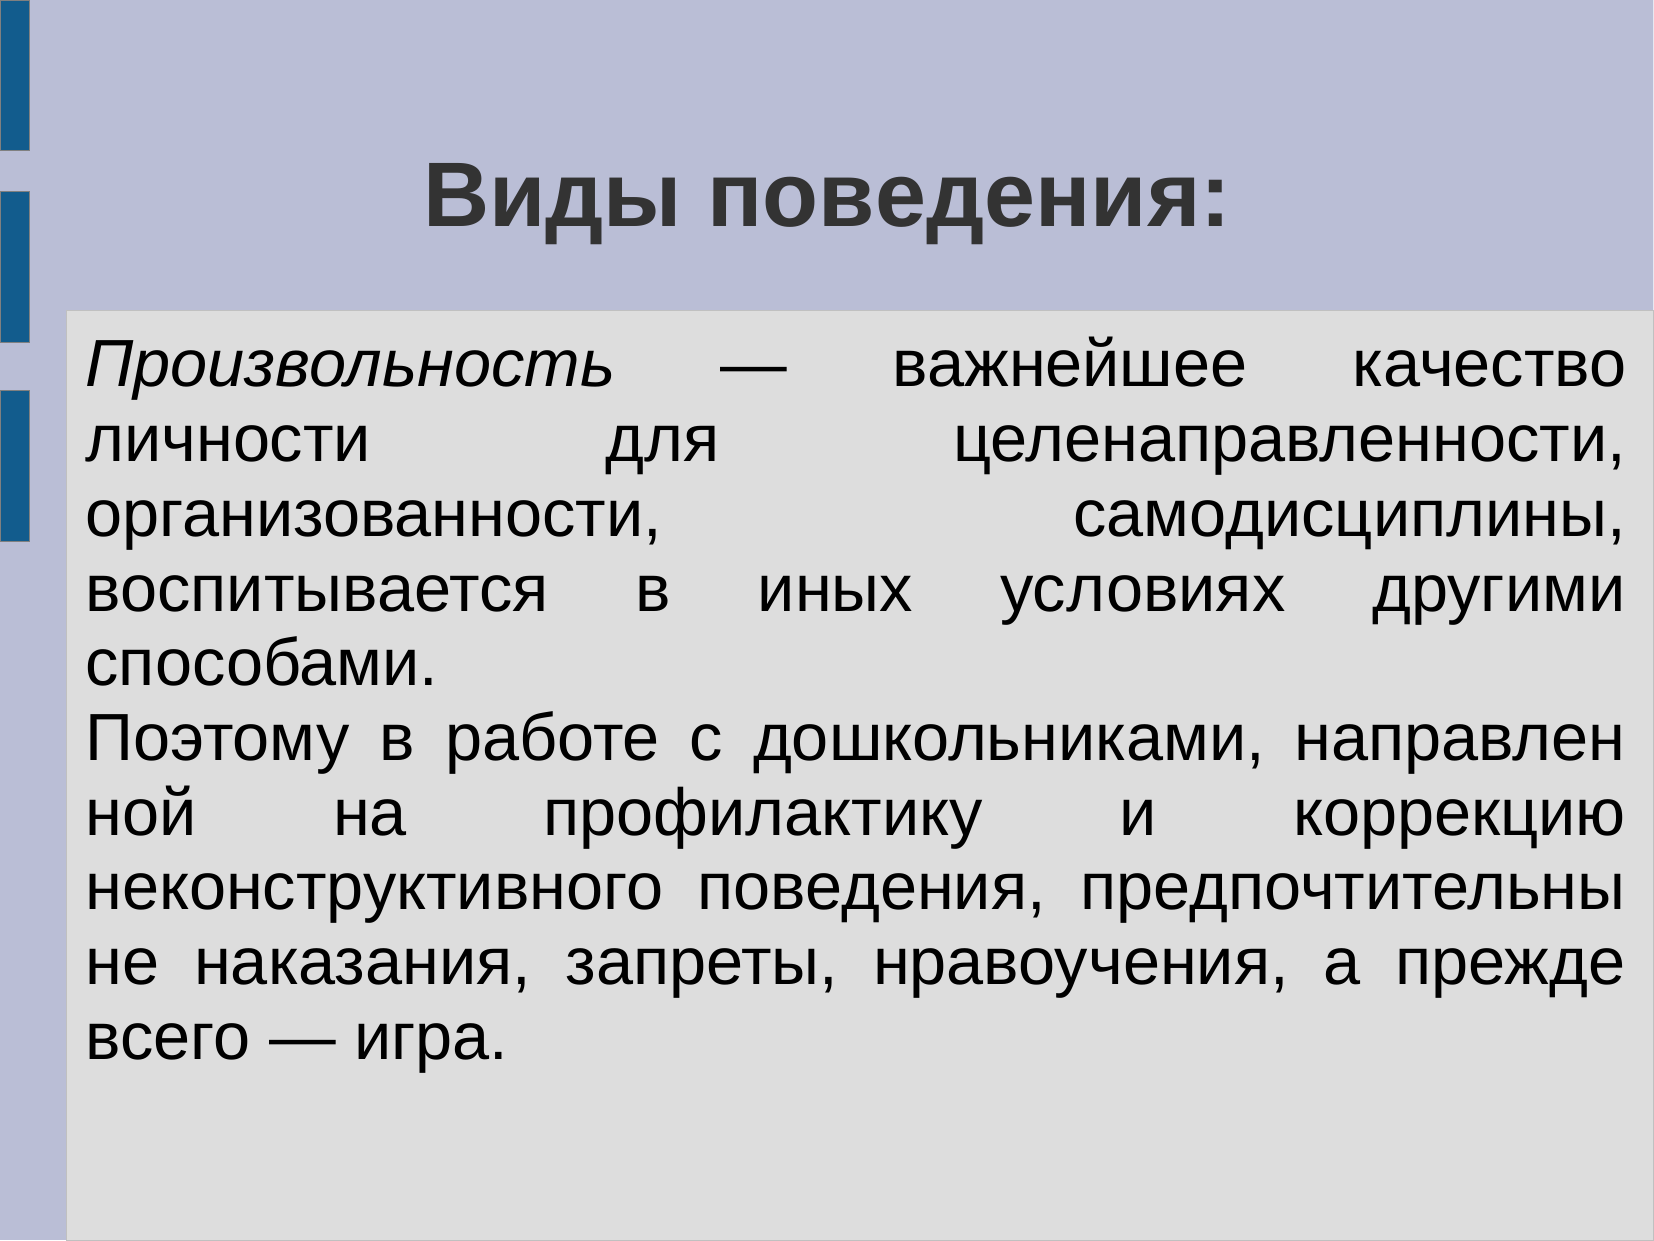

# Виды поведения:
Произвольность — важнейшее качество личности для целенаправленности, организованности, самодисциплины, воспитывается в иных условиях другими способами.
Поэтому в работе с дошкольниками, направлен­ной на профилактику и коррекцию неконструктивного поведения, предпочтительны не наказания, запреты, нравоучения, а прежде всего — игра.